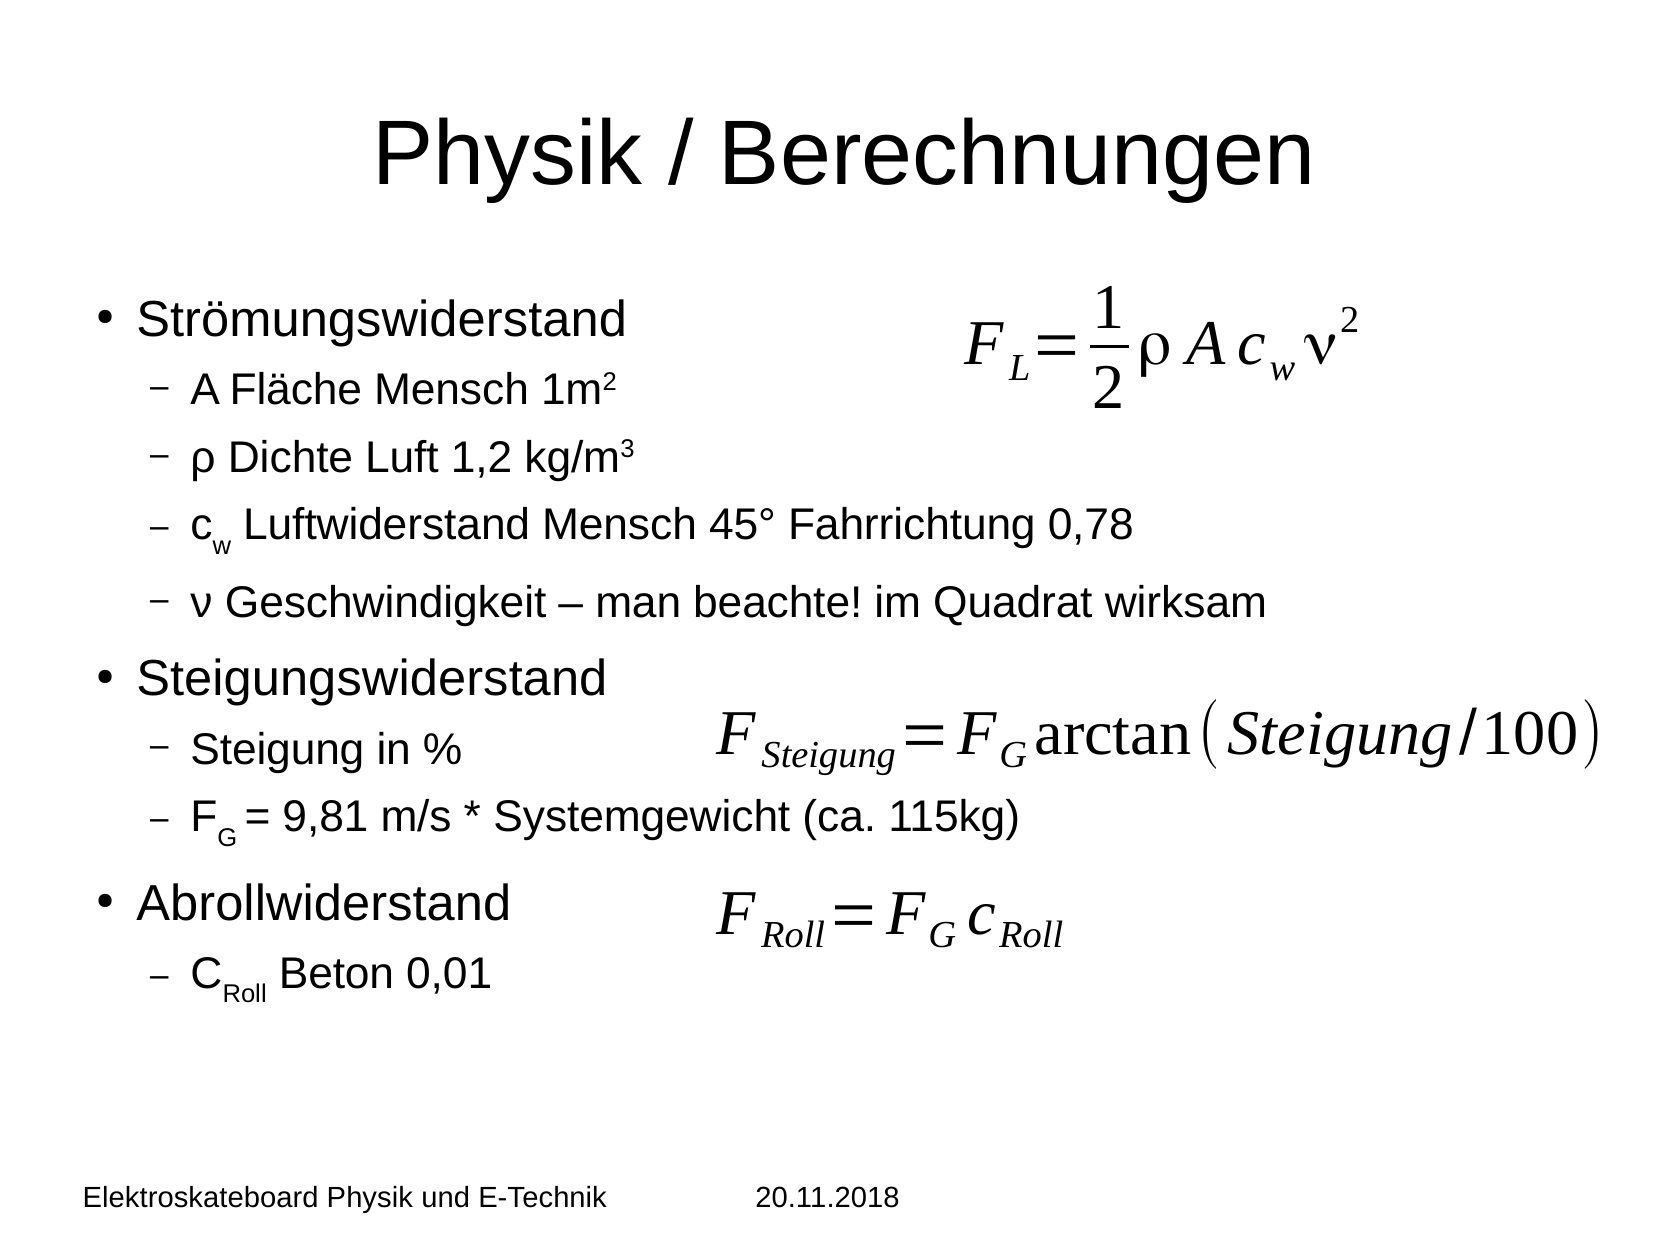

# Physik / Berechnungen
Strömungswiderstand
A Fläche Mensch 1m2
ρ Dichte Luft 1,2 kg/m3
cw Luftwiderstand Mensch 45° Fahrrichtung 0,78
ν Geschwindigkeit – man beachte! im Quadrat wirksam
Steigungswiderstand
Steigung in %
FG = 9,81 m/s * Systemgewicht (ca. 115kg)
Abrollwiderstand
CRoll Beton 0,01